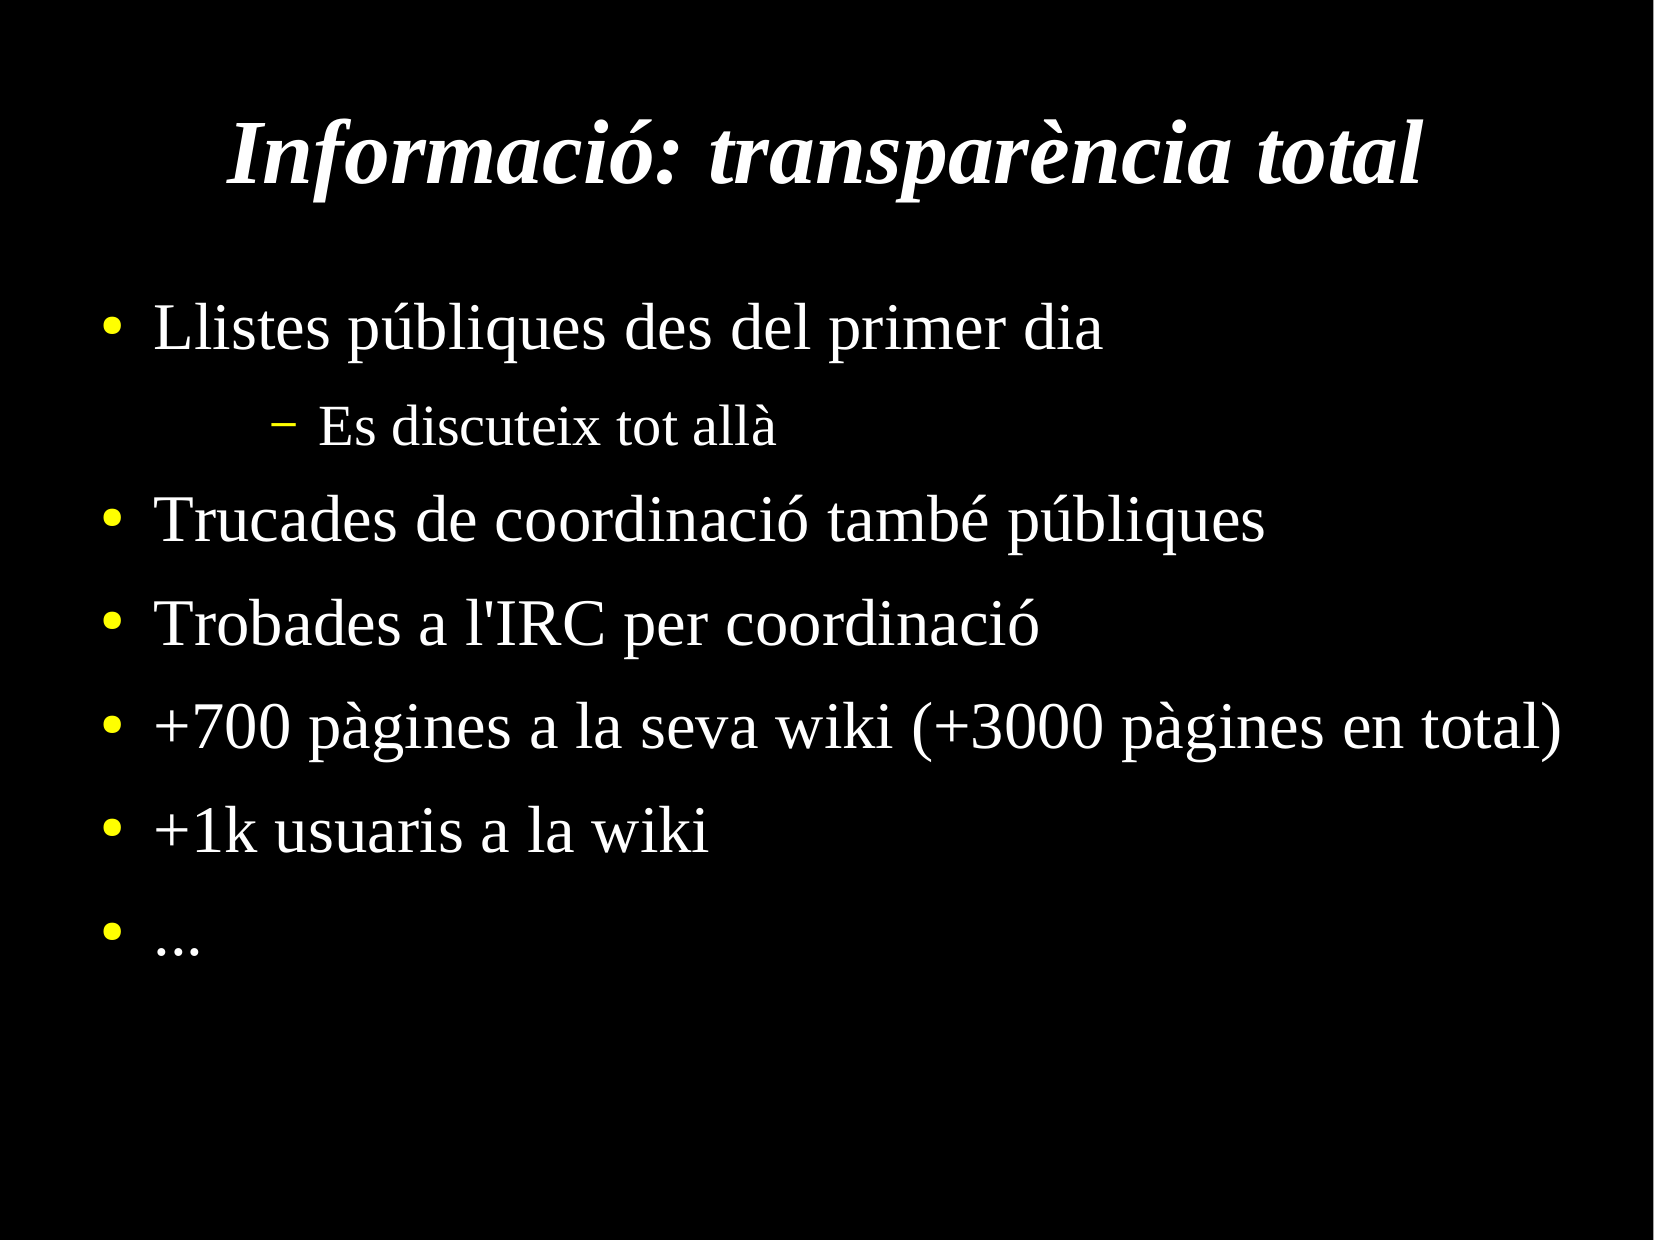

# Informació: transparència total
Llistes públiques des del primer dia
Es discuteix tot allà
Trucades de coordinació també públiques
Trobades a l'IRC per coordinació
+700 pàgines a la seva wiki (+3000 pàgines en total)
+1k usuaris a la wiki
...